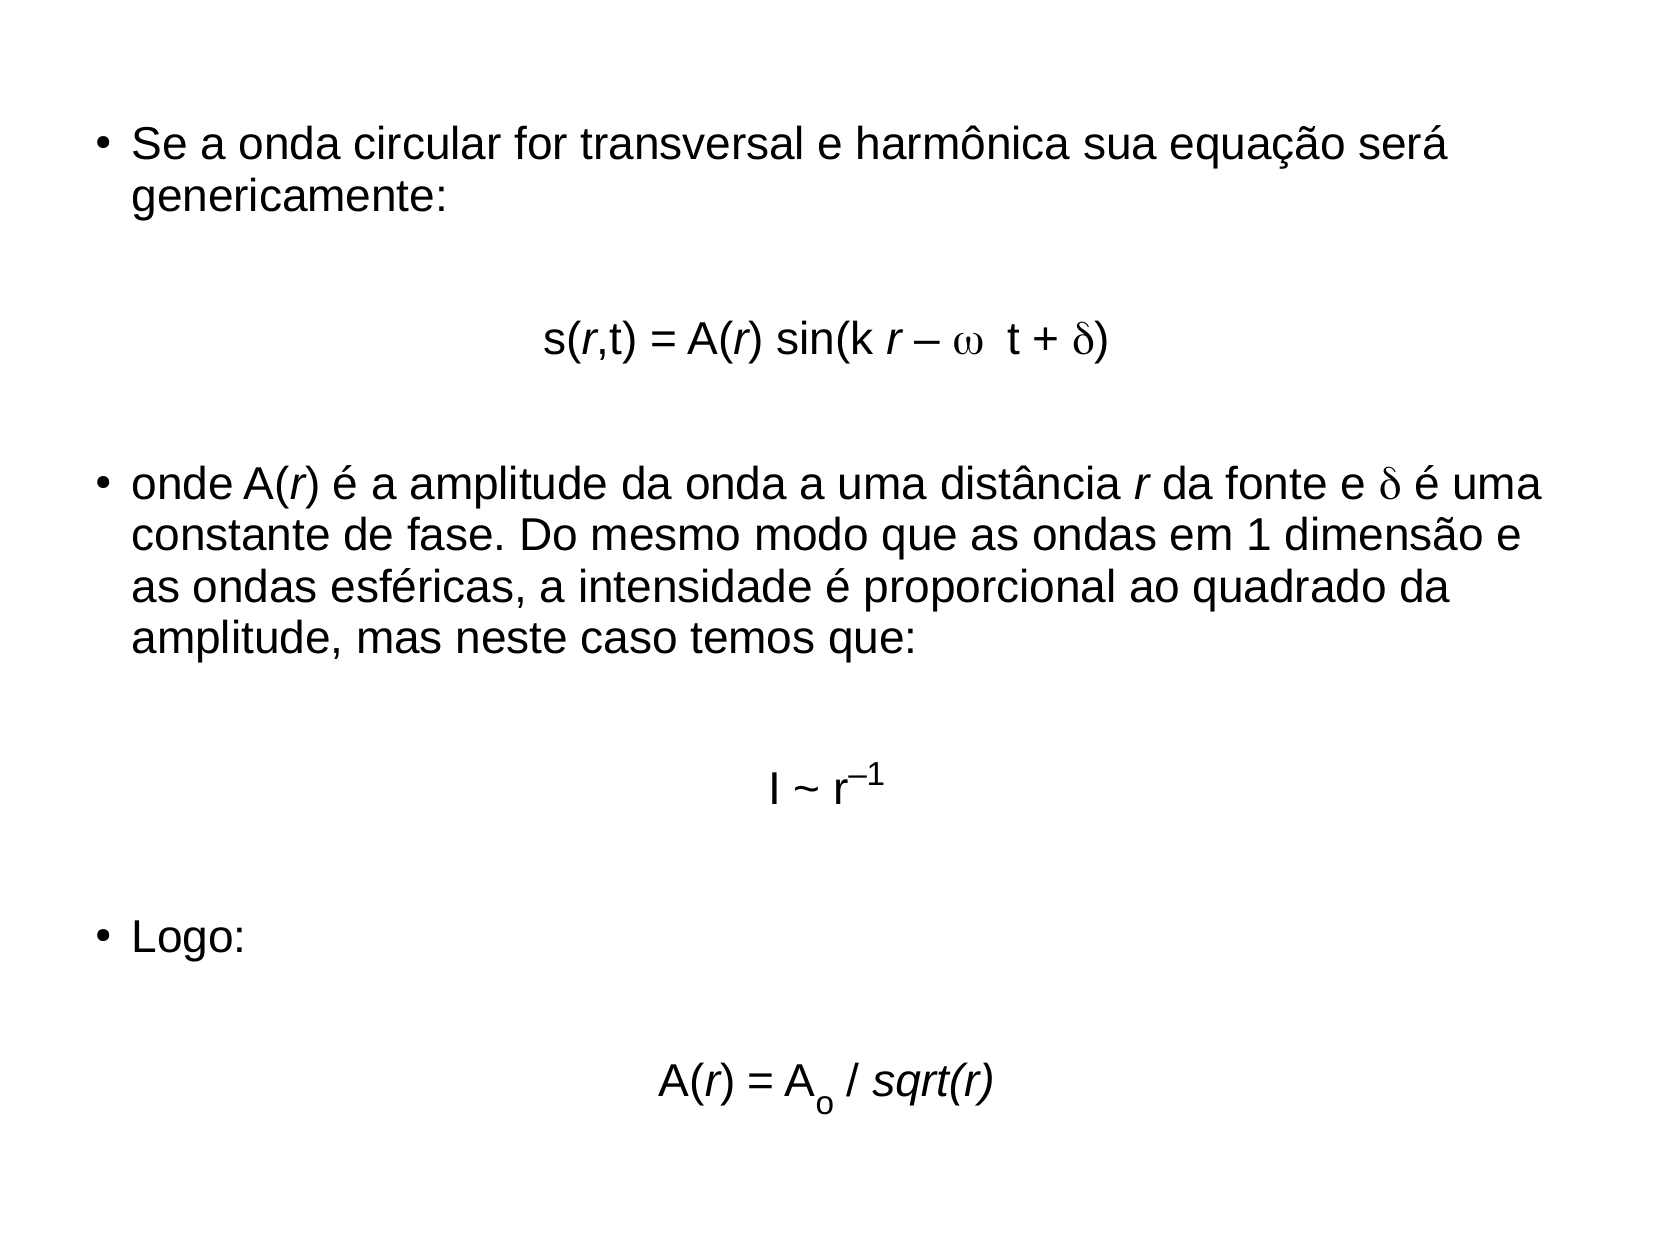

#
Se a onda circular for transversal e harmônica sua equação será genericamente:
s(r,t) = A(r) sin(k r – w t + d)
onde A(r) é a amplitude da onda a uma distância r da fonte e d é uma constante de fase. Do mesmo modo que as ondas em 1 dimensão e as ondas esféricas, a intensidade é proporcional ao quadrado da amplitude, mas neste caso temos que:
I ~ r–1
Logo:
A(r) = Ao / sqrt(r)